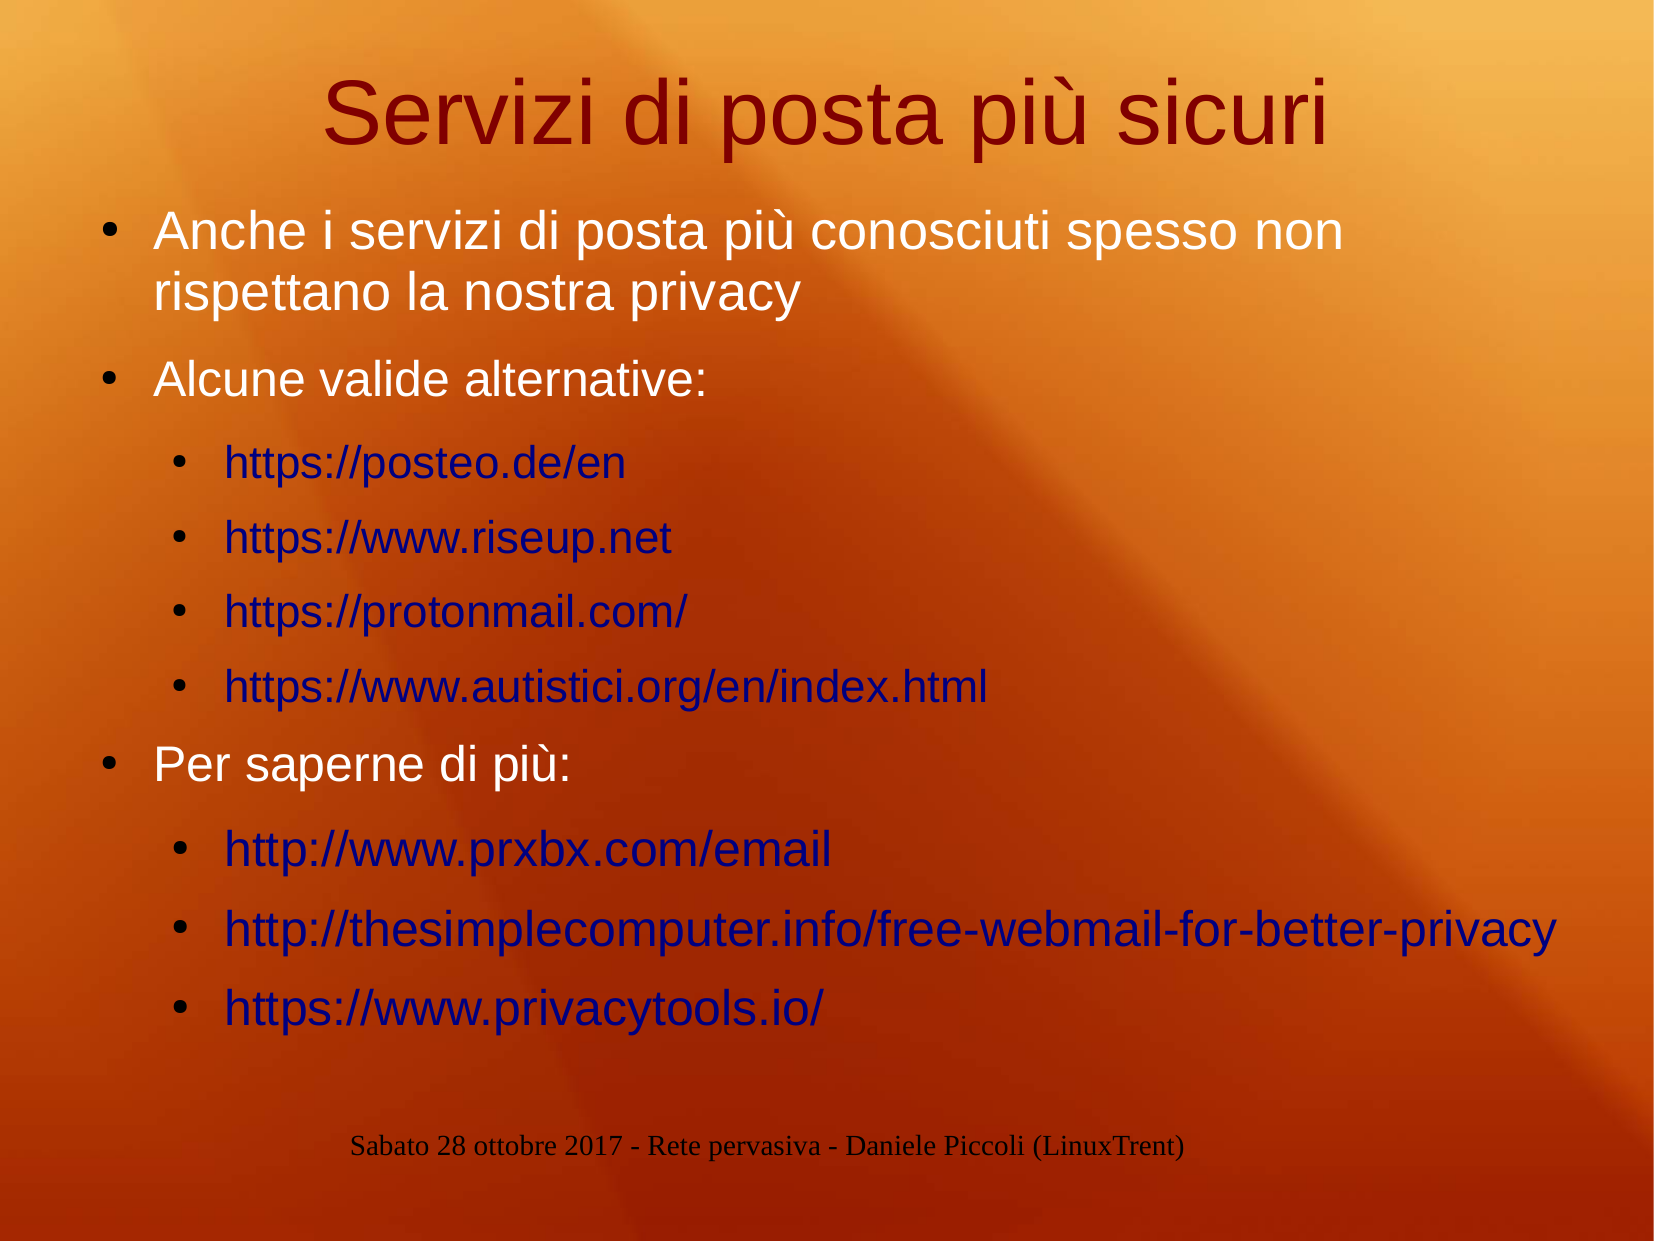

# Servizi di posta più sicuri
Anche i servizi di posta più conosciuti spesso non rispettano la nostra privacy
Alcune valide alternative:
https://posteo.de/en
https://www.riseup.net
https://protonmail.com/
https://www.autistici.org/en/index.html
Per saperne di più:
http://www.prxbx.com/email
http://thesimplecomputer.info/free-webmail-for-better-privacy
https://www.privacytools.io/
Sabato 28 ottobre 2017 - Rete pervasiva - Daniele Piccoli (LinuxTrent)